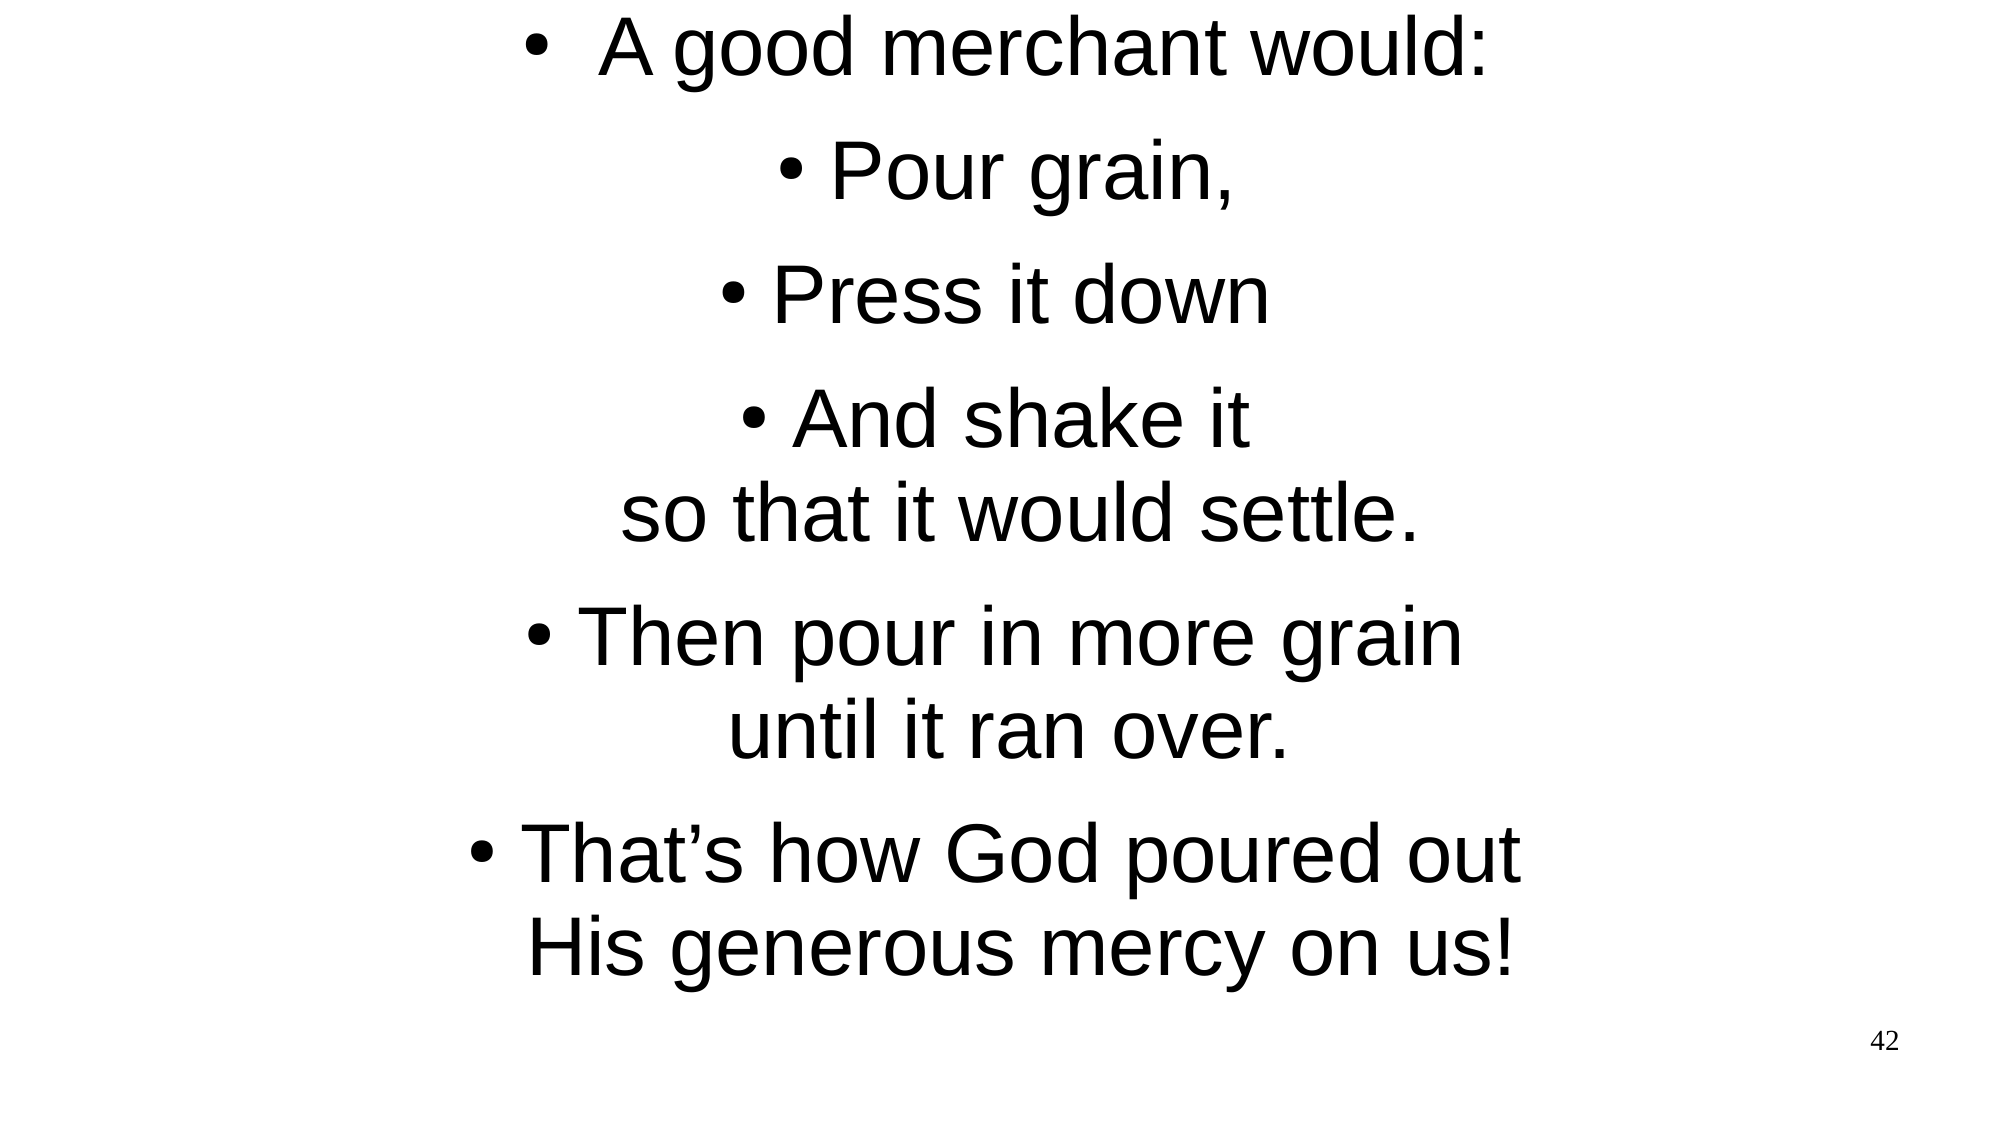

# A good merchant would:
Pour grain,
Press it down
And shake it
so that it would settle.
Then pour in more grain
until it ran over.
That’s how God poured out
His generous mercy on us!
42